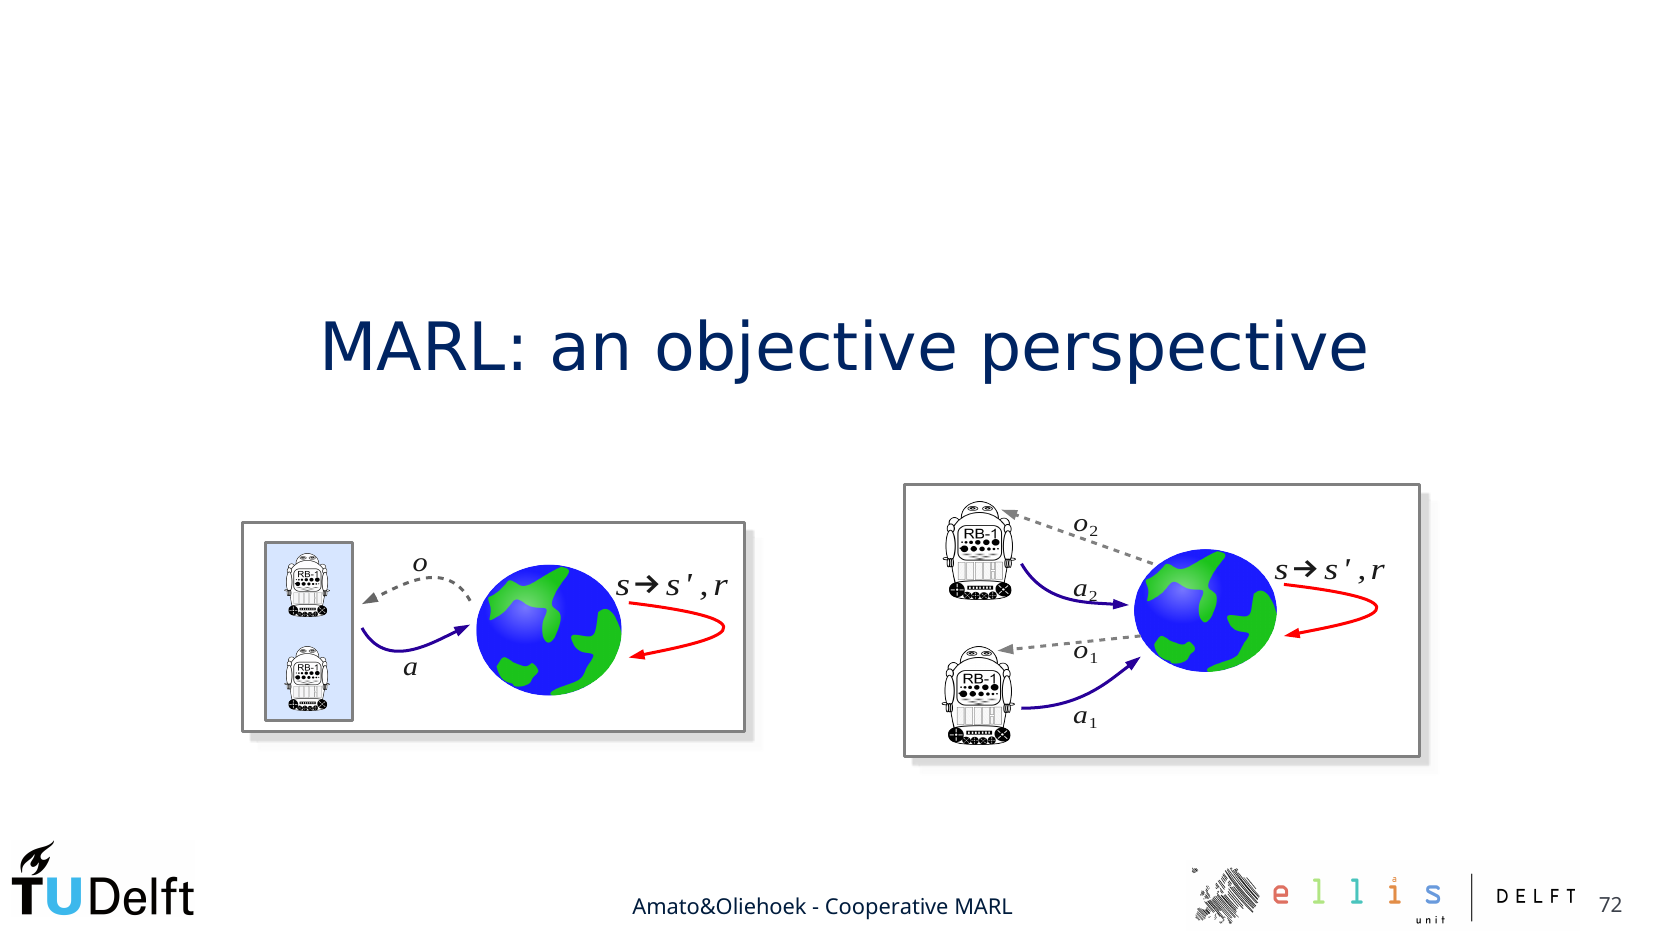

# MARL: an objective perspective
Amato&Oliehoek - Cooperative MARL